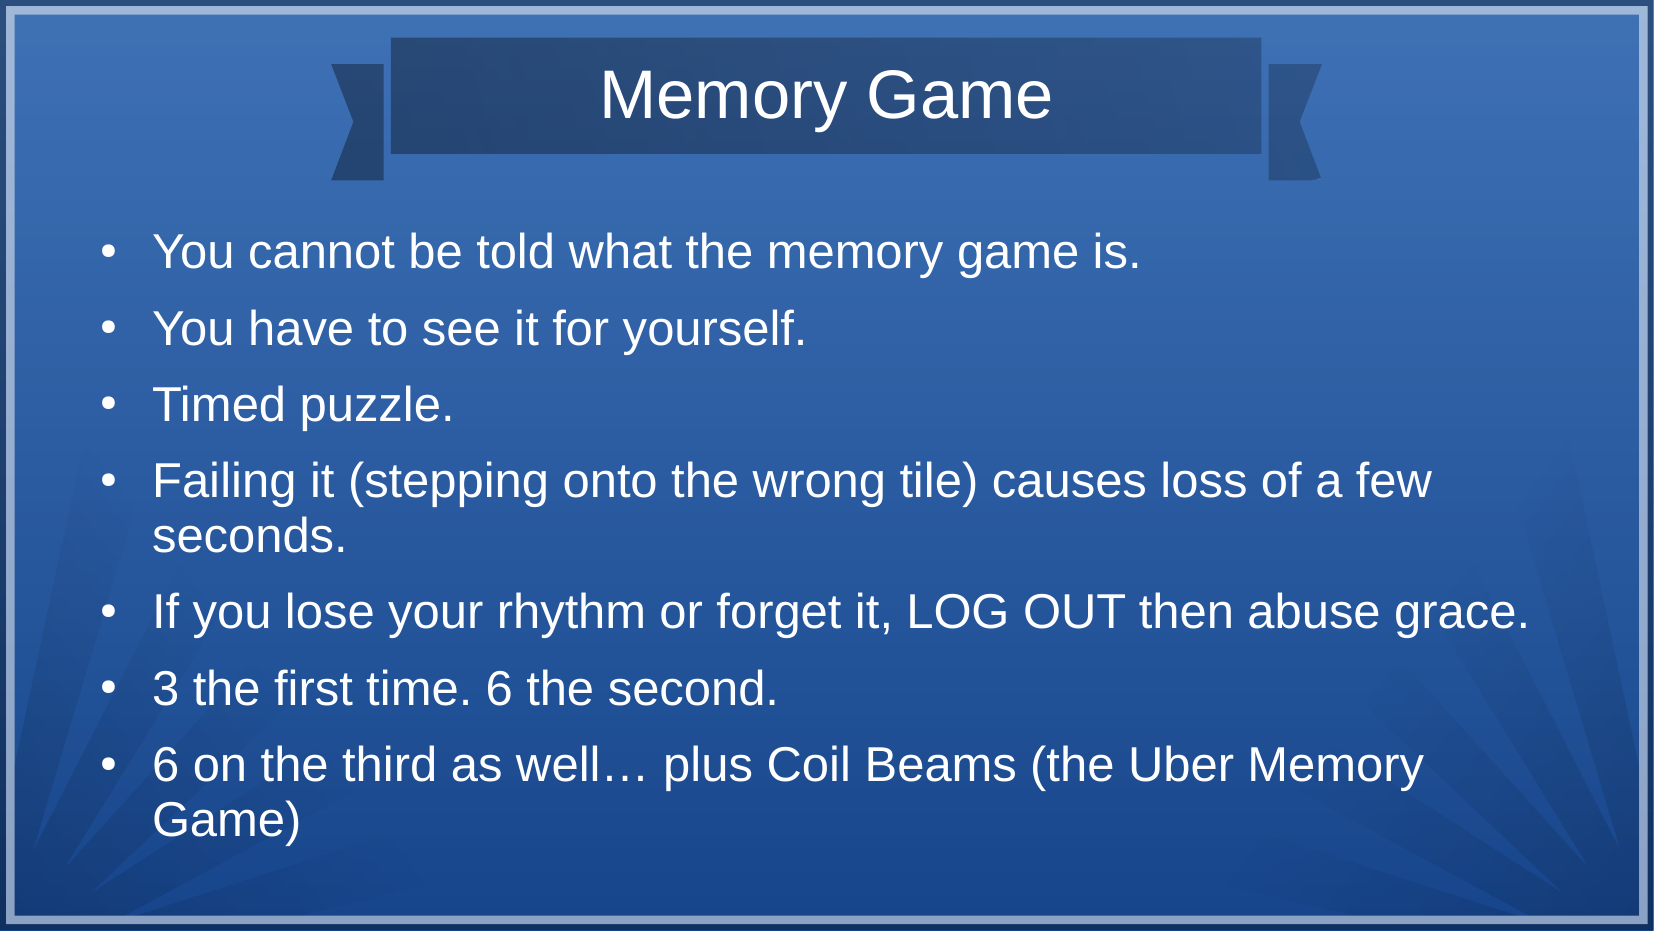

# Memory Game
You cannot be told what the memory game is.
You have to see it for yourself.
Timed puzzle.
Failing it (stepping onto the wrong tile) causes loss of a few seconds.
If you lose your rhythm or forget it, LOG OUT then abuse grace.
3 the first time. 6 the second.
6 on the third as well… plus Coil Beams (the Uber Memory Game)